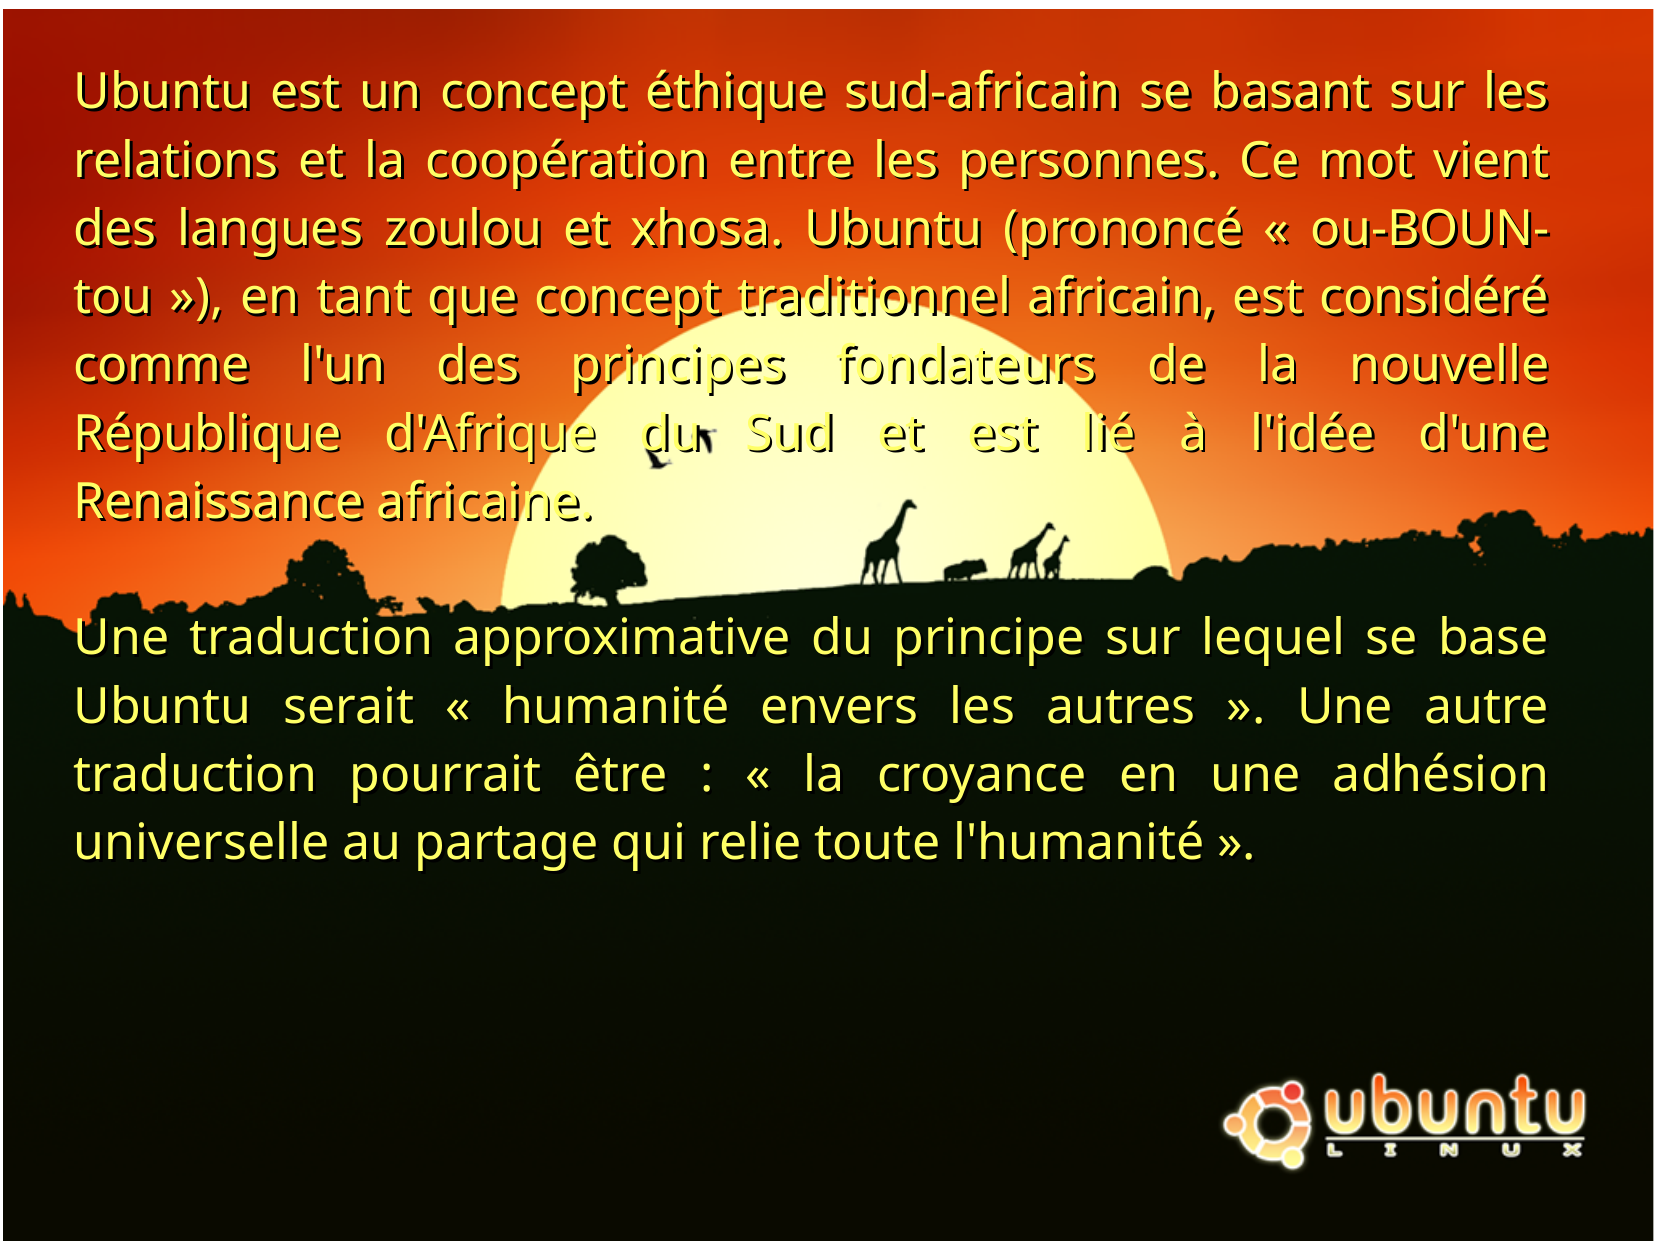

Ubuntu est un concept éthique sud-africain se basant sur les relations et la coopération entre les personnes. Ce mot vient des langues zoulou et xhosa. Ubuntu (prononcé « ou-BOUN-tou »), en tant que concept traditionnel africain, est considéré comme l'un des principes fondateurs de la nouvelle République d'Afrique du Sud et est lié à l'idée d'une Renaissance africaine.
Une traduction approximative du principe sur lequel se base Ubuntu serait « humanité envers les autres ». Une autre traduction pourrait être : « la croyance en une adhésion universelle au partage qui relie toute l'humanité ».